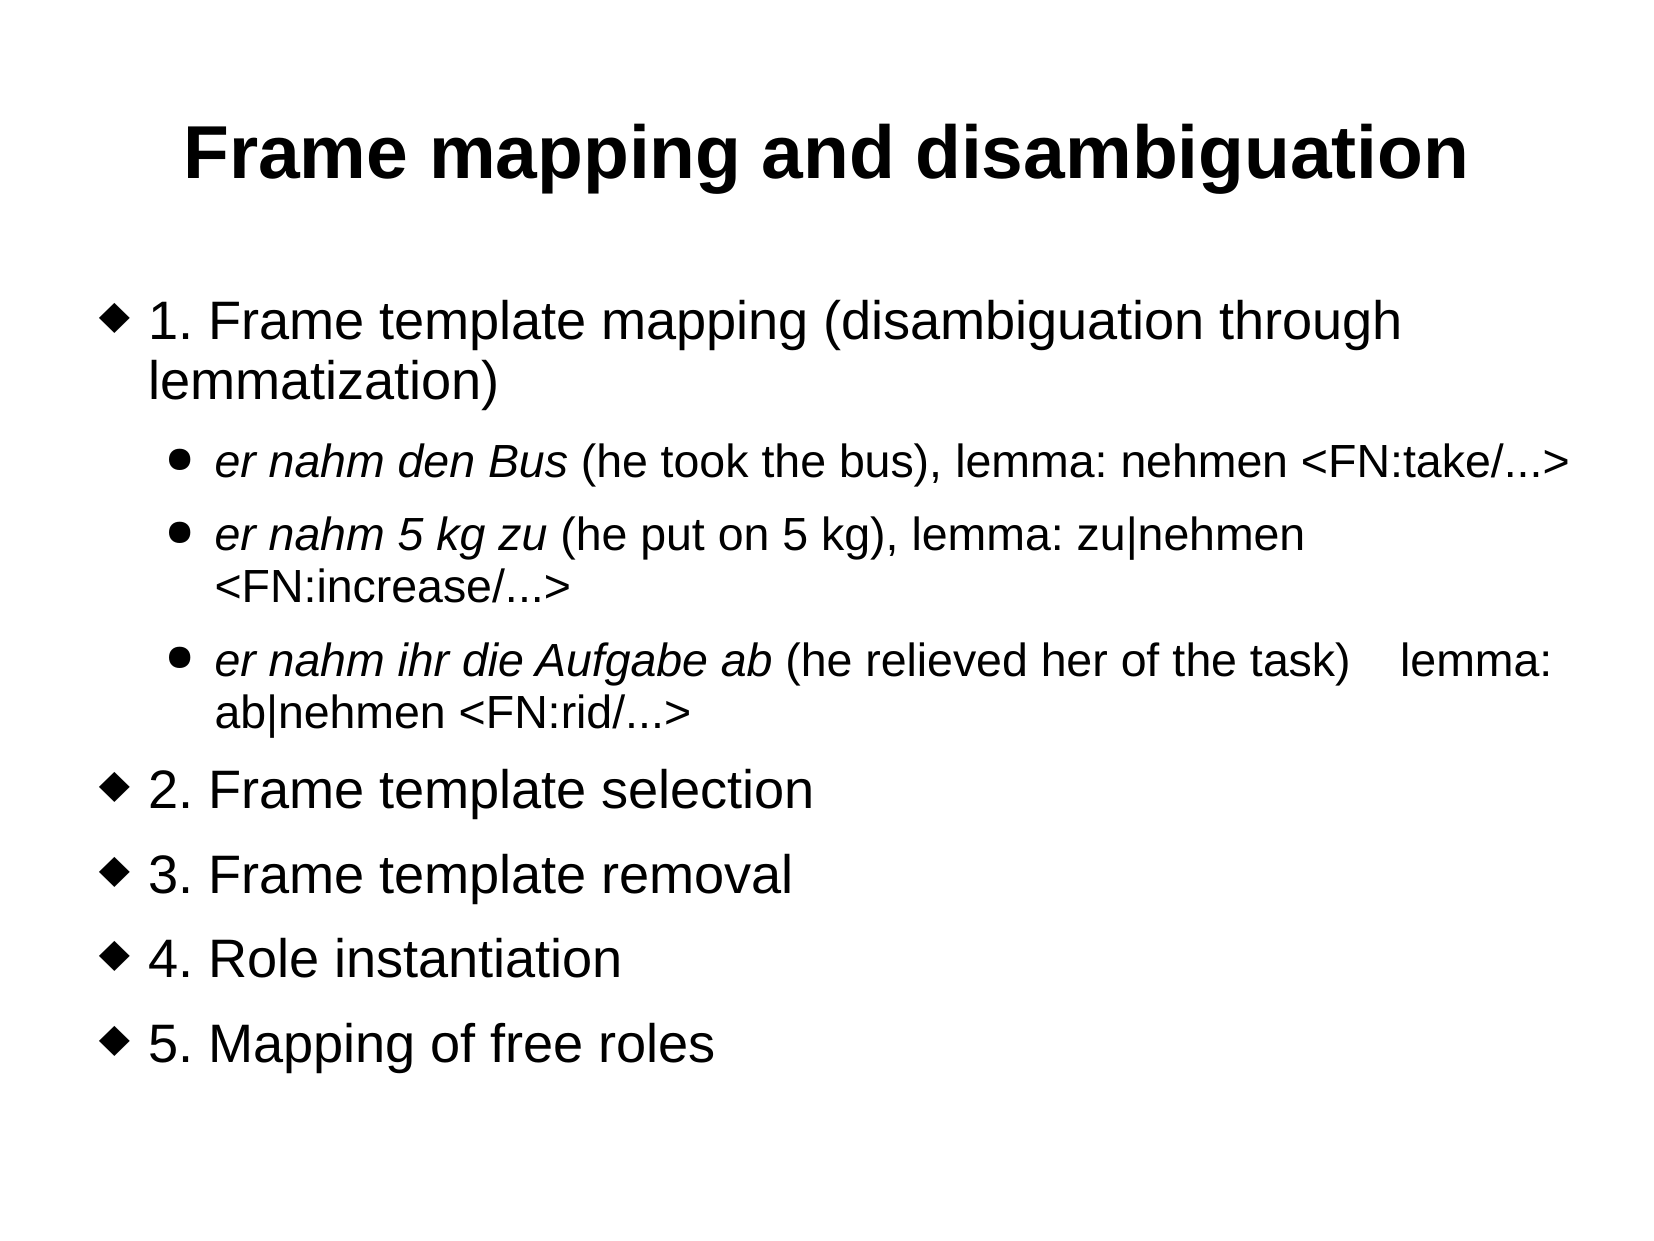

# Frame mapping and disambiguation
1. Frame template mapping (disambiguation through lemmatization)
er nahm den Bus (he took the bus), lemma: nehmen <FN:take/...>
er nahm 5 kg zu (he put on 5 kg), lemma: zu|nehmen <FN:increase/...>
er nahm ihr die Aufgabe ab (he relieved her of the task) 	lemma: ab|nehmen <FN:rid/...>
2. Frame template selection
3. Frame template removal
4. Role instantiation
5. Mapping of free roles